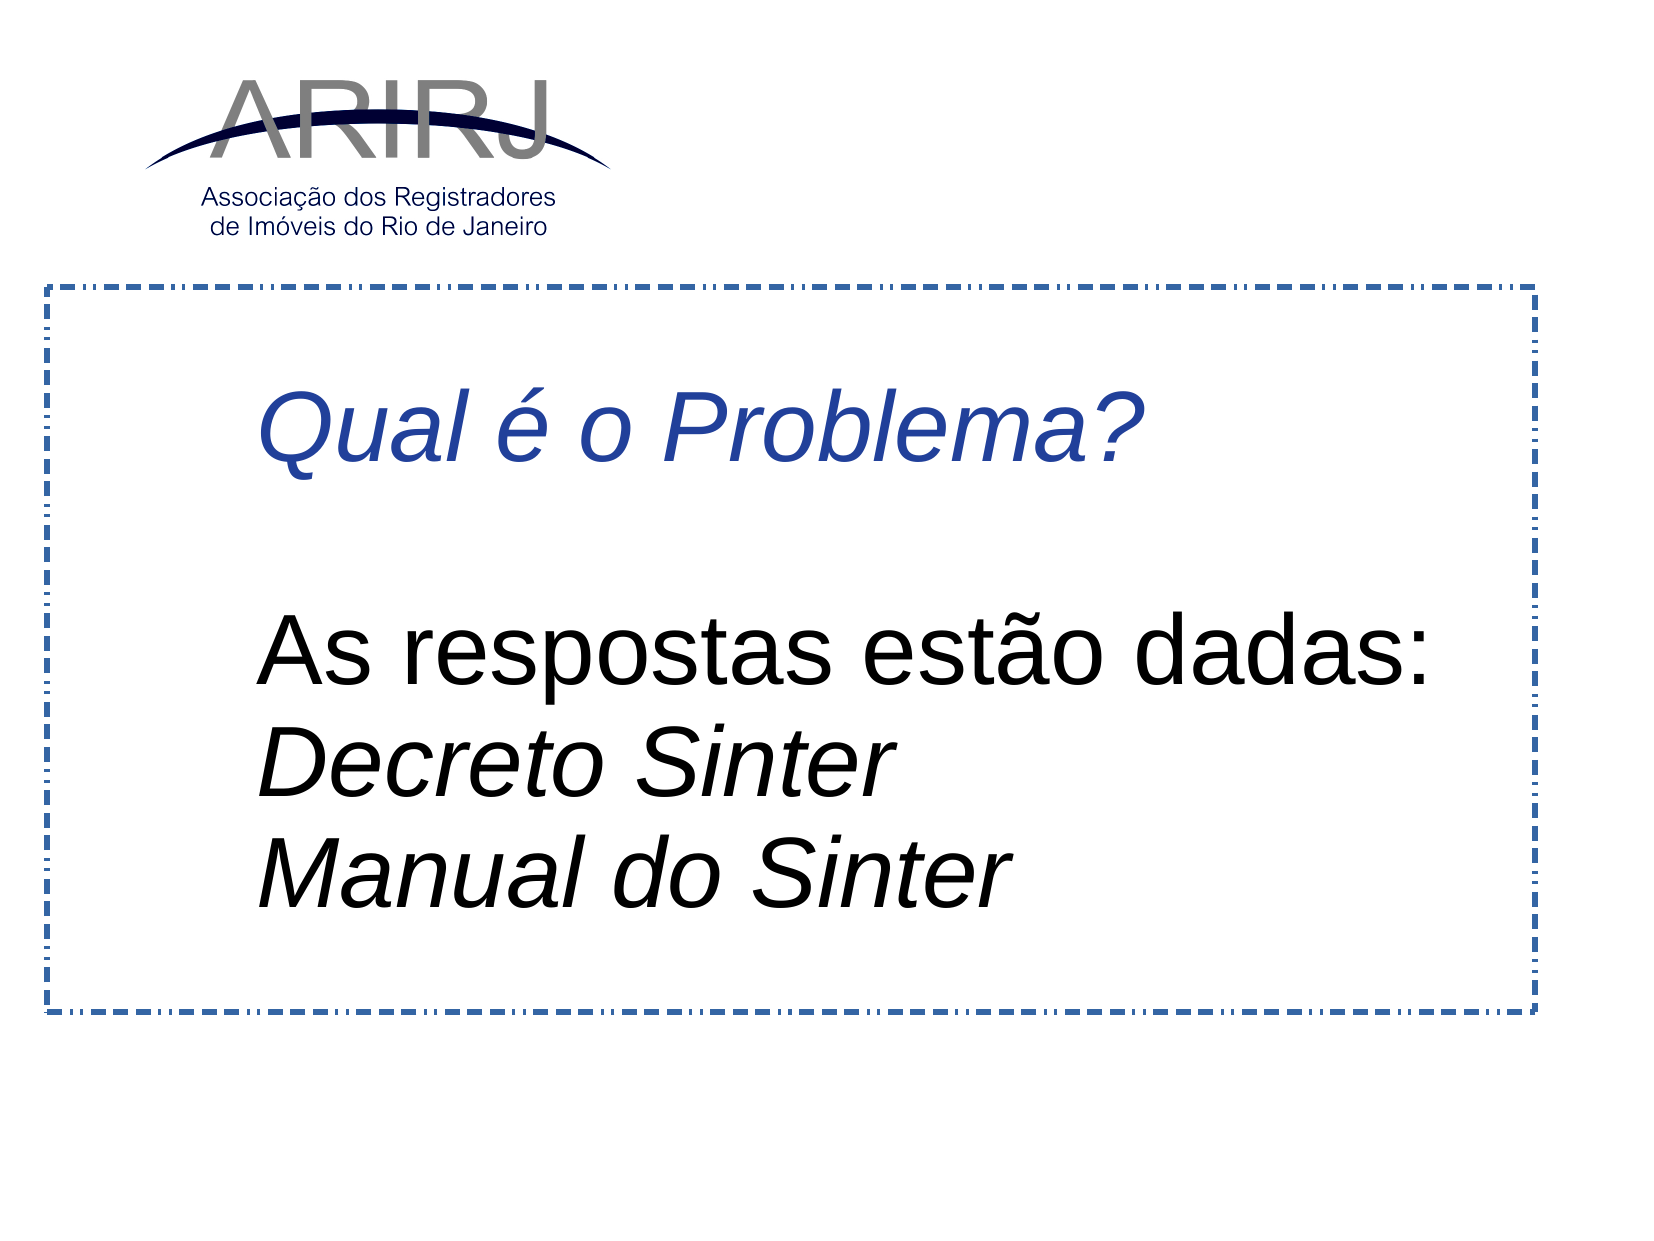

# Qual é o Problema?
As respostas estão dadas:
Decreto Sinter
Manual do Sinter